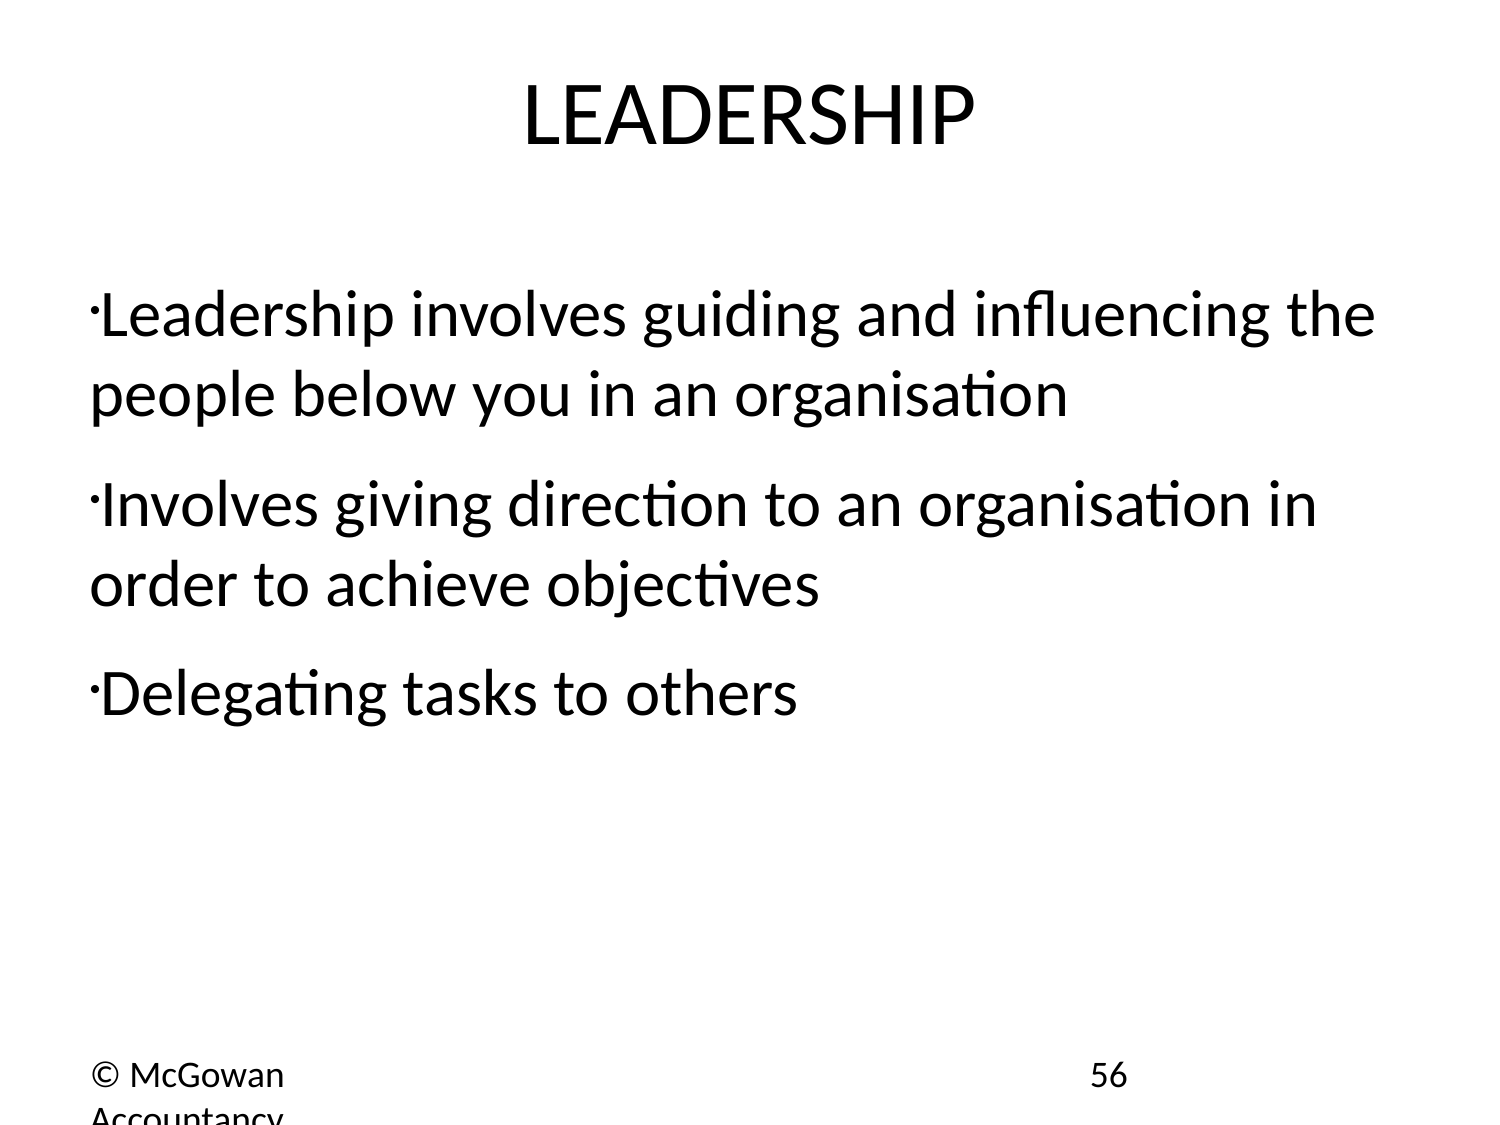

# LEADERSHIP
Leadership involves guiding and influencing the people below you in an organisation
Involves giving direction to an organisation in order to achieve objectives
Delegating tasks to others
© McGowan Accountancy Services
56